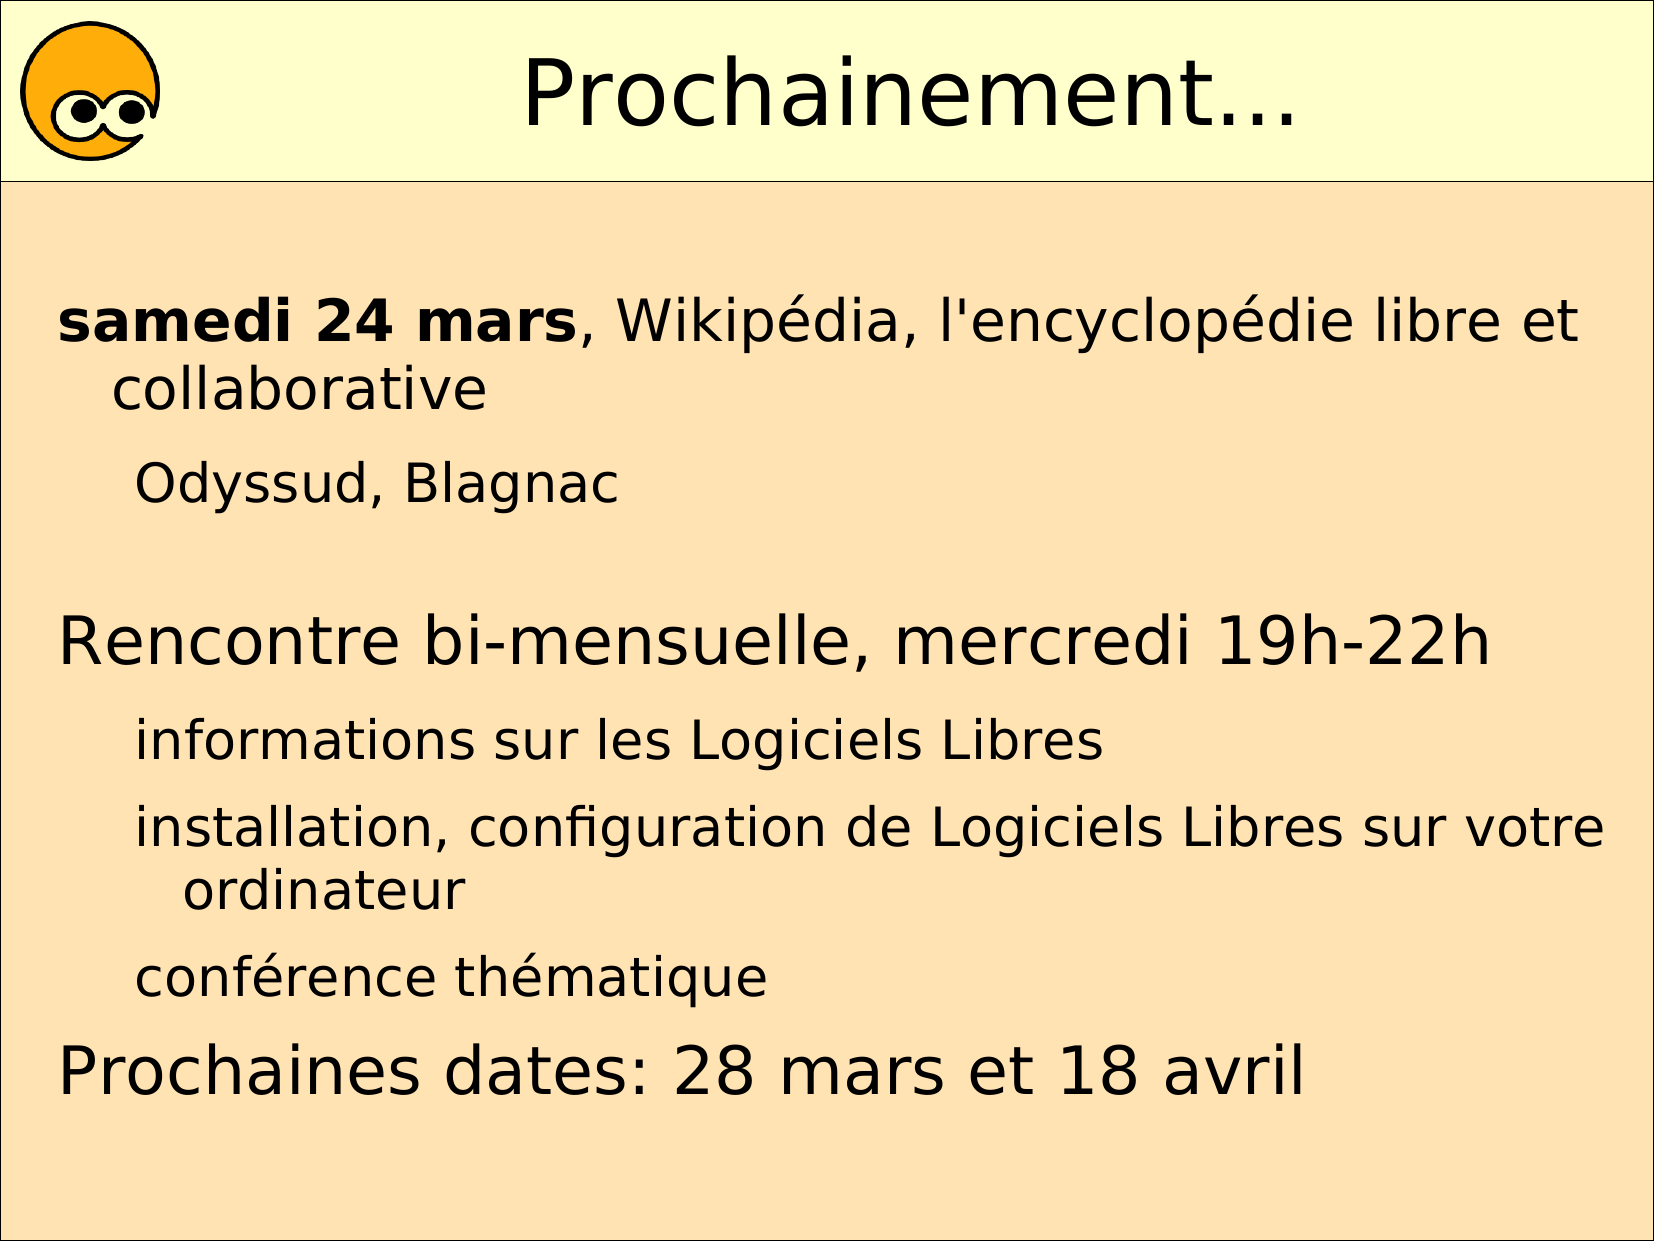

# Prochainement...
samedi 24 mars, Wikipédia, l'encyclopédie libre et collaborative
Odyssud, Blagnac
Rencontre bi-mensuelle, mercredi 19h-22h
informations sur les Logiciels Libres
installation, configuration de Logiciels Libres sur votre ordinateur
conférence thématique
Prochaines dates: 28 mars et 18 avril